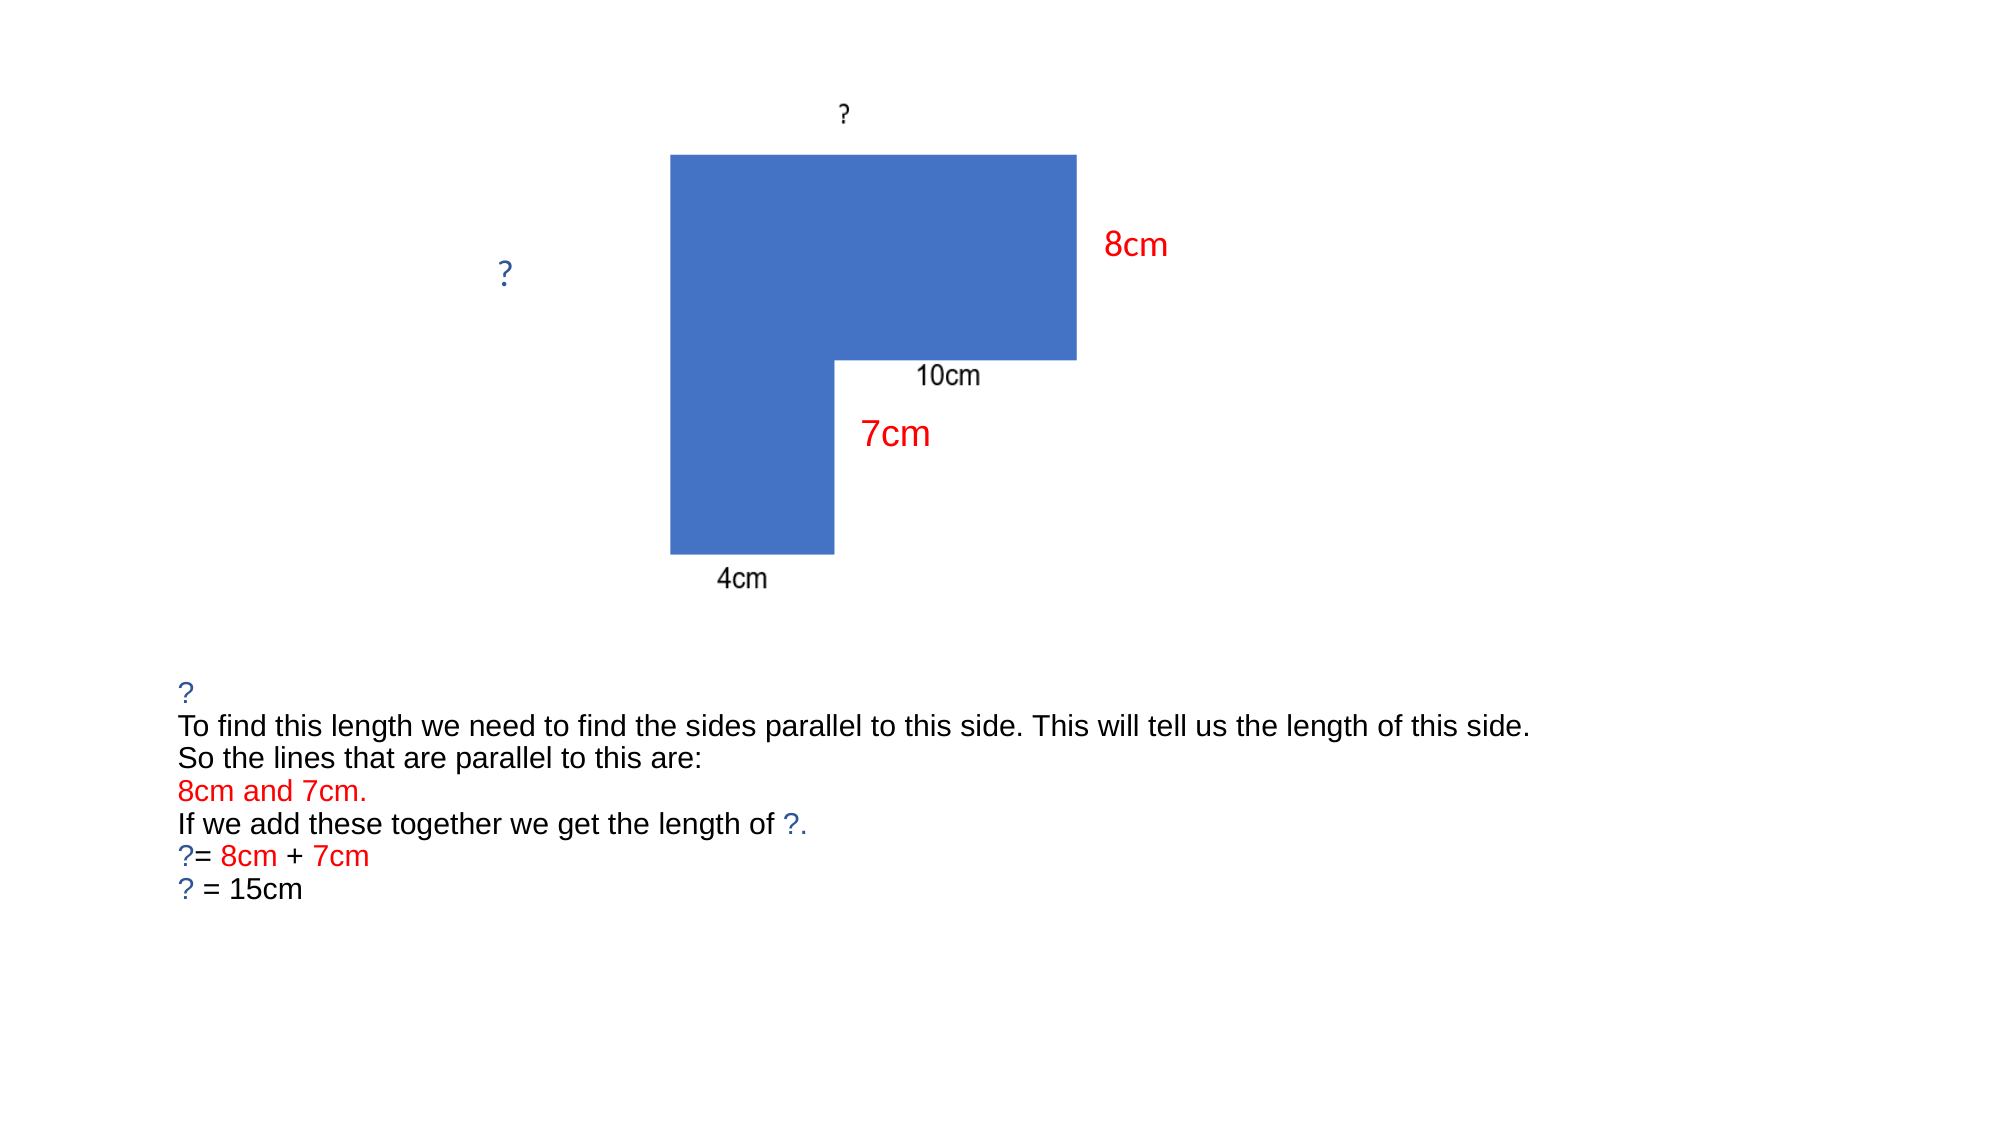

8cm
?
7cm
# ? To find this length we need to find the sides parallel to this side. This will tell us the length of this side. So the lines that are parallel to this are: 8cm and 7cm. If we add these together we get the length of ?. ?= 8cm + 7cm ? = 15cm